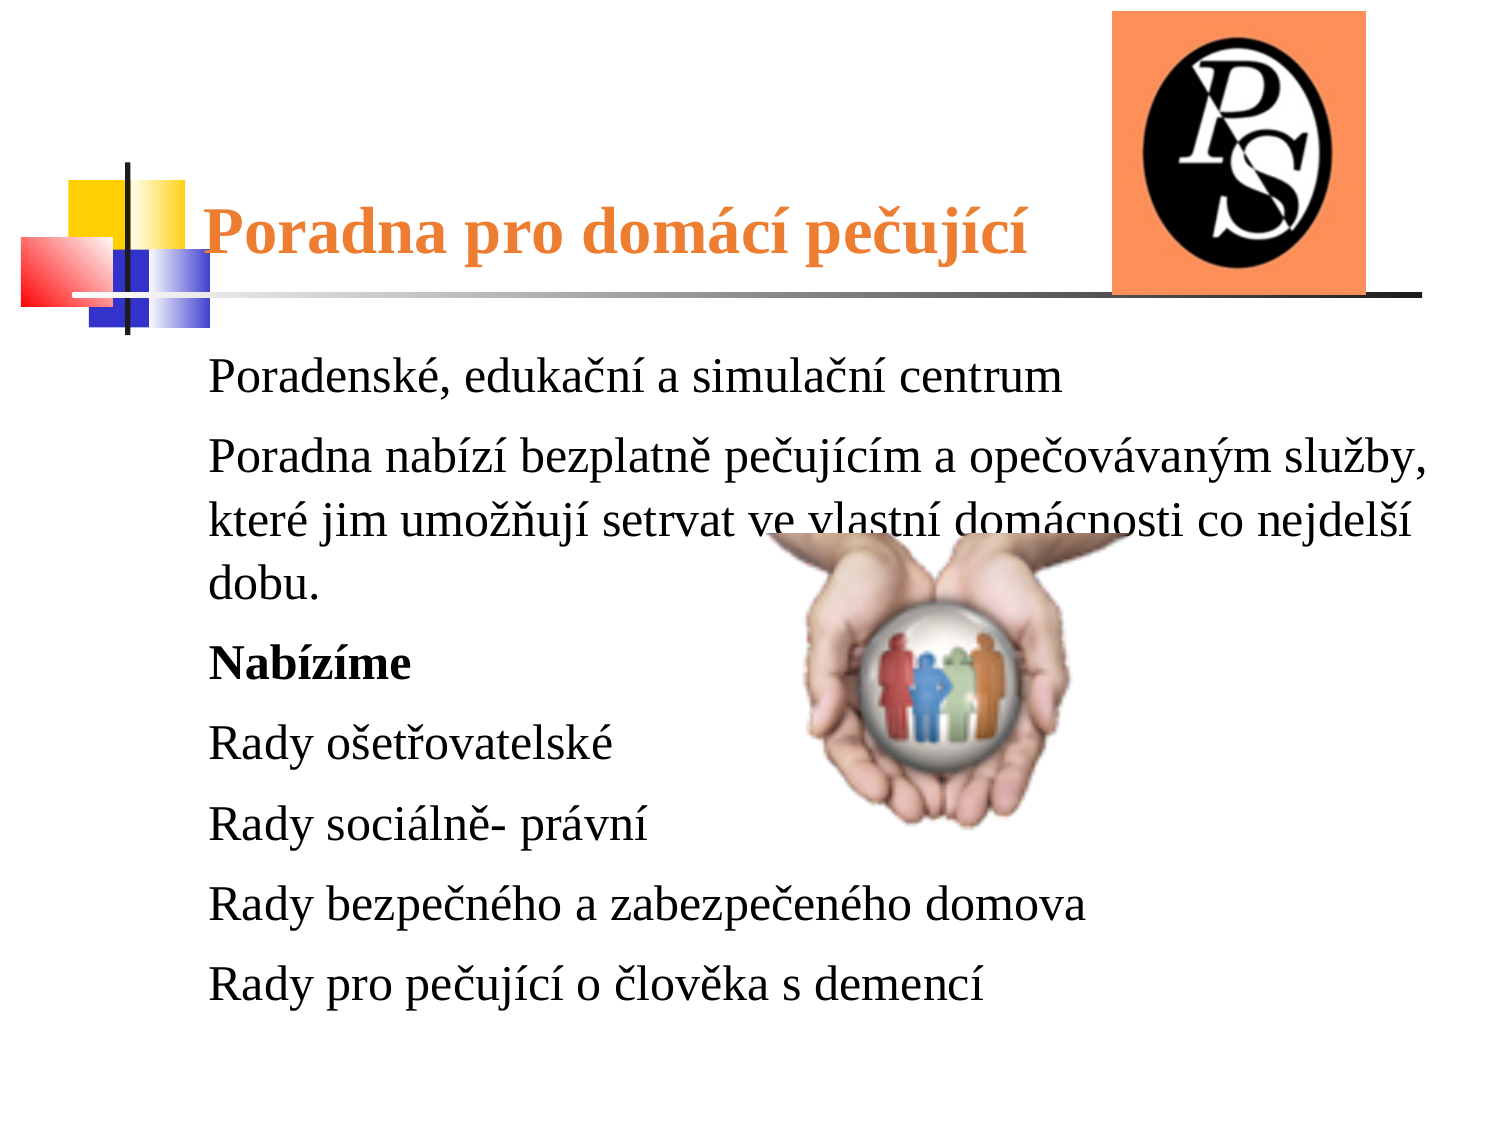

# Poradna pro domácí pečující
Poradenské, edukační a simulační centrum
Poradna nabízí bezplatně pečujícím a opečovávaným služby, které jim umožňují setrvat ve vlastní domácnosti co nejdelší dobu.
Nabízíme
Rady ošetřovatelské
Rady sociálně- právní
Rady bezpečného a zabezpečeného domova
Rady pro pečující o člověka s demencí